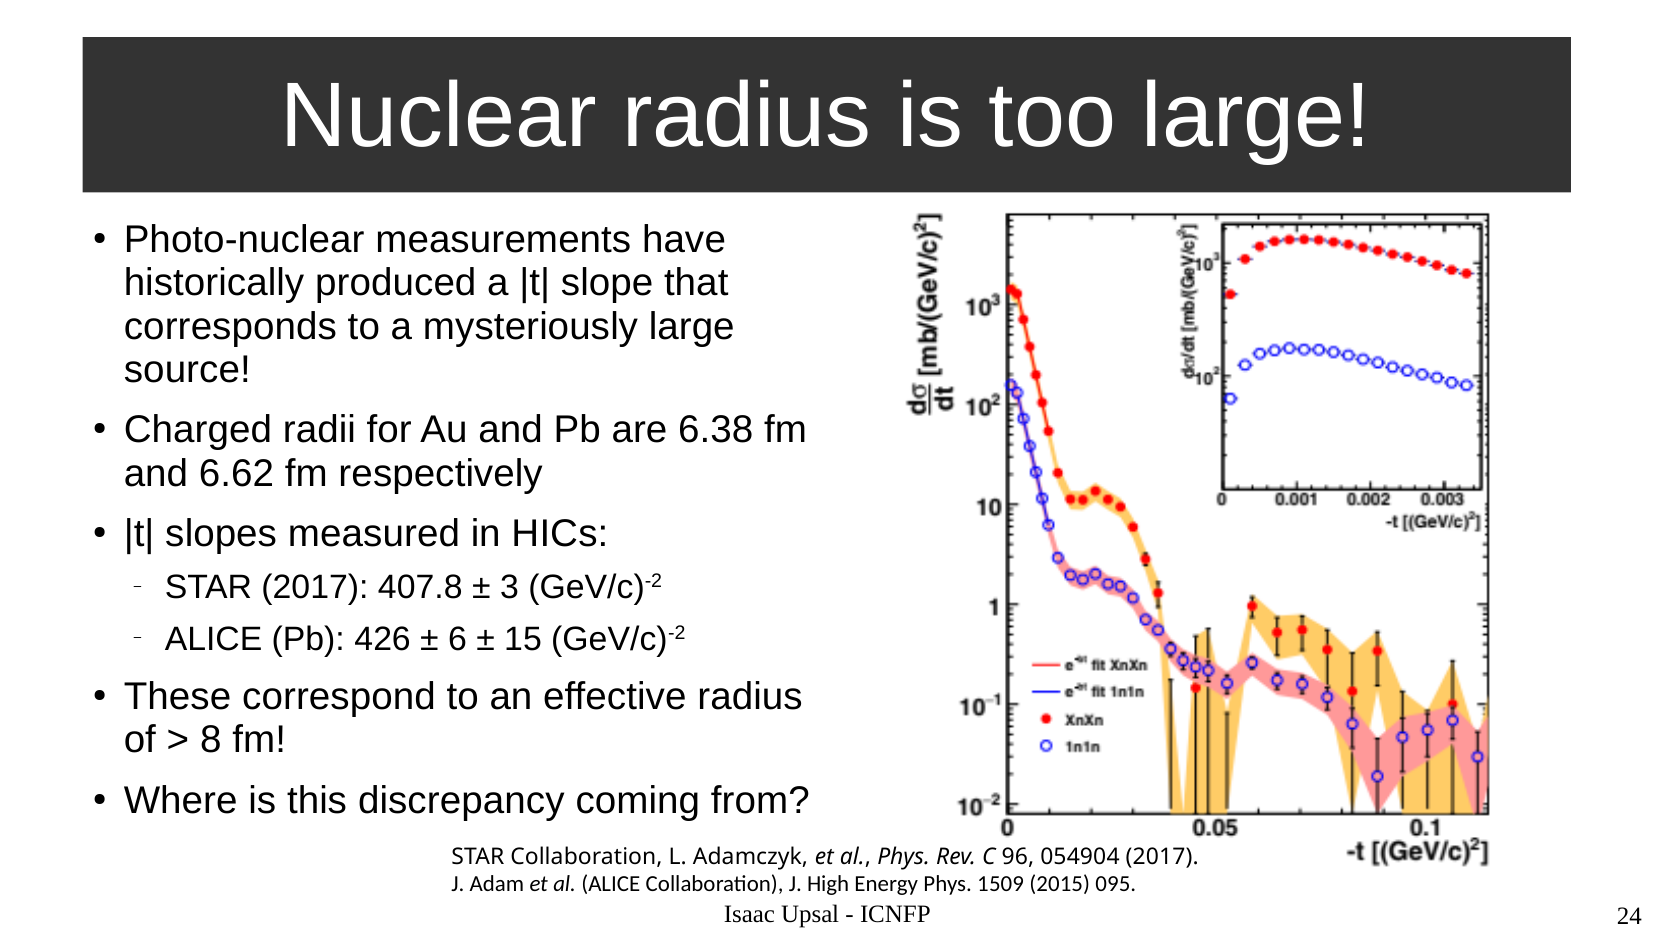

# Nuclear radius is too large!
Photo-nuclear measurements have historically produced a |t| slope that corresponds to a mysteriously large source!
Charged radii for Au and Pb are 6.38 fm and 6.62 fm respectively
|t| slopes measured in HICs:
STAR (2017): 407.8 ± 3 (GeV/c)-2
ALICE (Pb): 426 ± 6 ± 15 (GeV/c)-2
These correspond to an effective radius of > 8 fm!
Where is this discrepancy coming from?
STAR Collaboration, L. Adamczyk, et al., Phys. Rev. C 96, 054904 (2017).
J. Adam et al. (ALICE Collaboration), J. High Energy Phys. 1509 (2015) 095.
Isaac Upsal - ICNFP
24